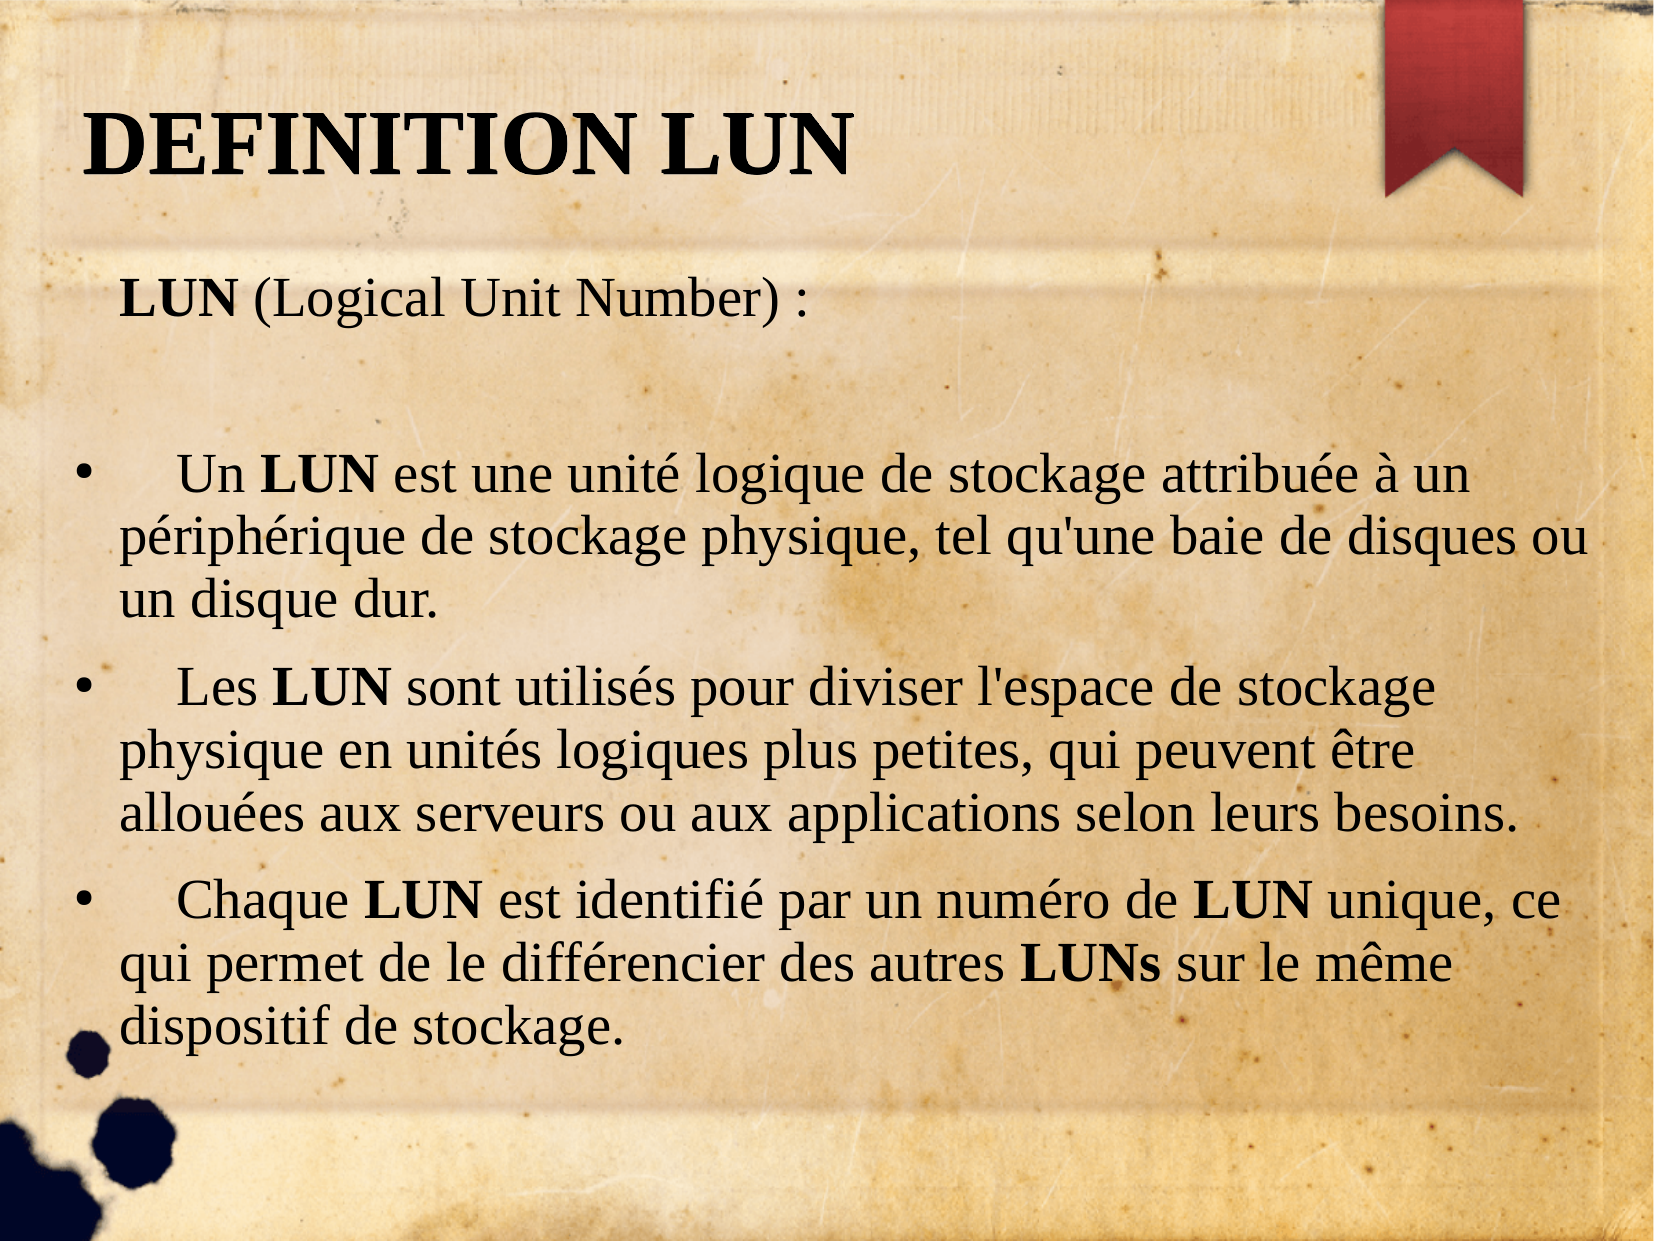

# DEFINITION LUN
LUN (Logical Unit Number) :
 Un LUN est une unité logique de stockage attribuée à un périphérique de stockage physique, tel qu'une baie de disques ou un disque dur.
 Les LUN sont utilisés pour diviser l'espace de stockage physique en unités logiques plus petites, qui peuvent être allouées aux serveurs ou aux applications selon leurs besoins.
 Chaque LUN est identifié par un numéro de LUN unique, ce qui permet de le différencier des autres LUNs sur le même dispositif de stockage.